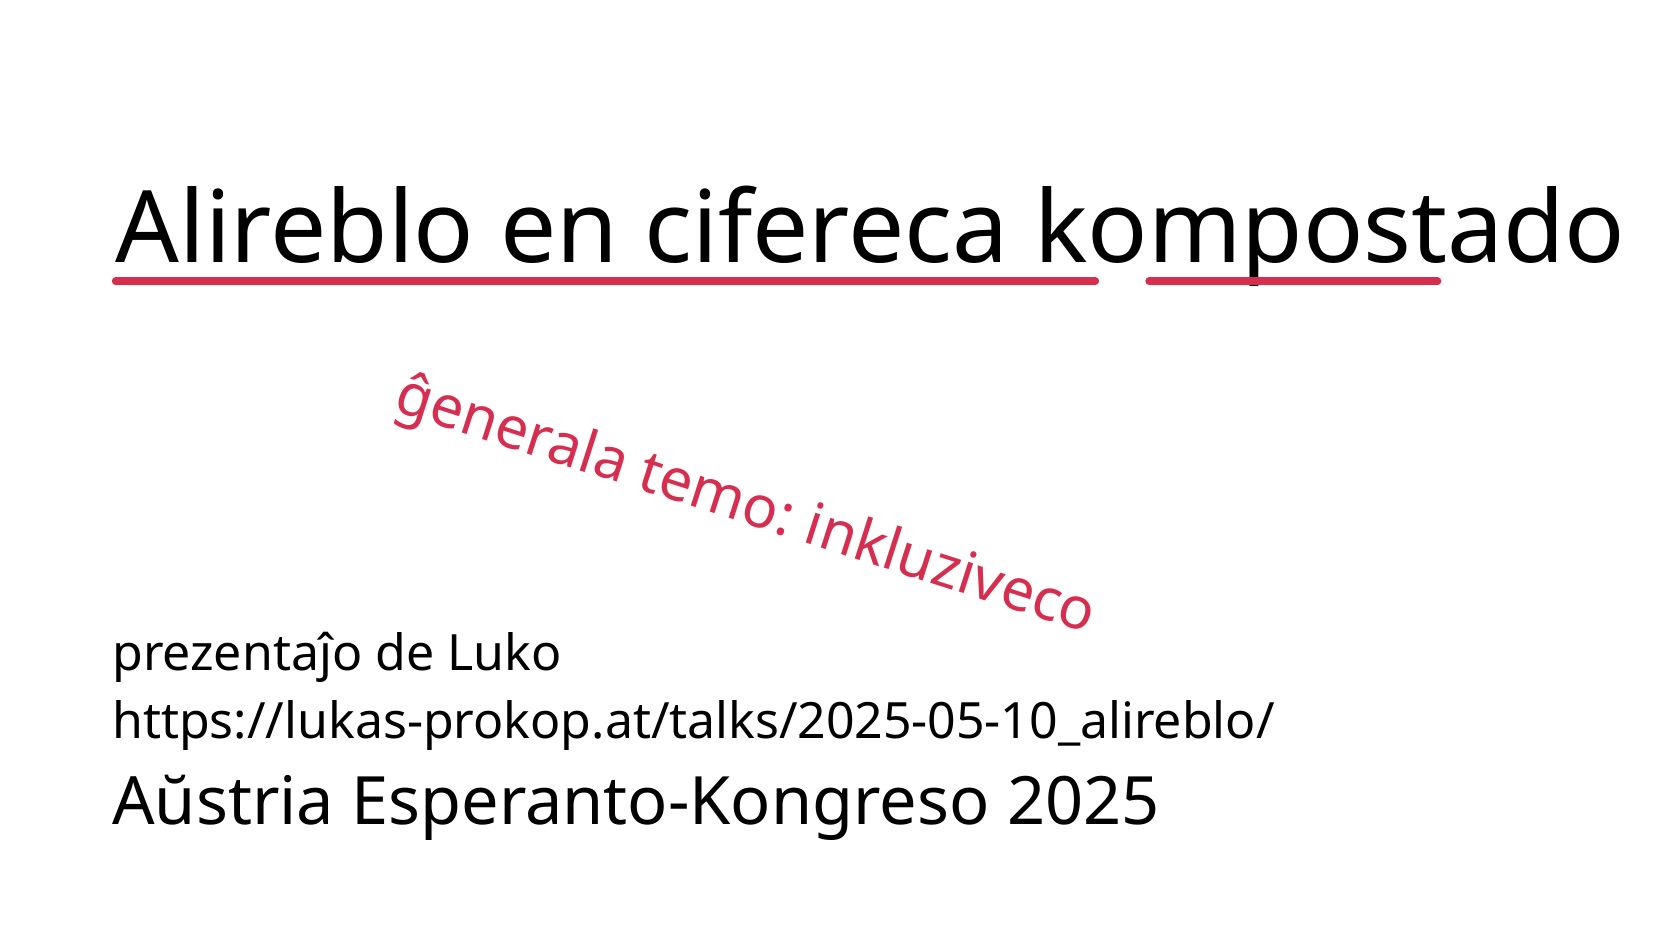

# Alireblo en cifereca kompostado
ĝenerala temo: inkluziveco
prezentaĵo de Luko
https://lukas-prokop.at/talks/2025-05-10_alireblo/
Aŭstria Esperanto-Kongreso 2025